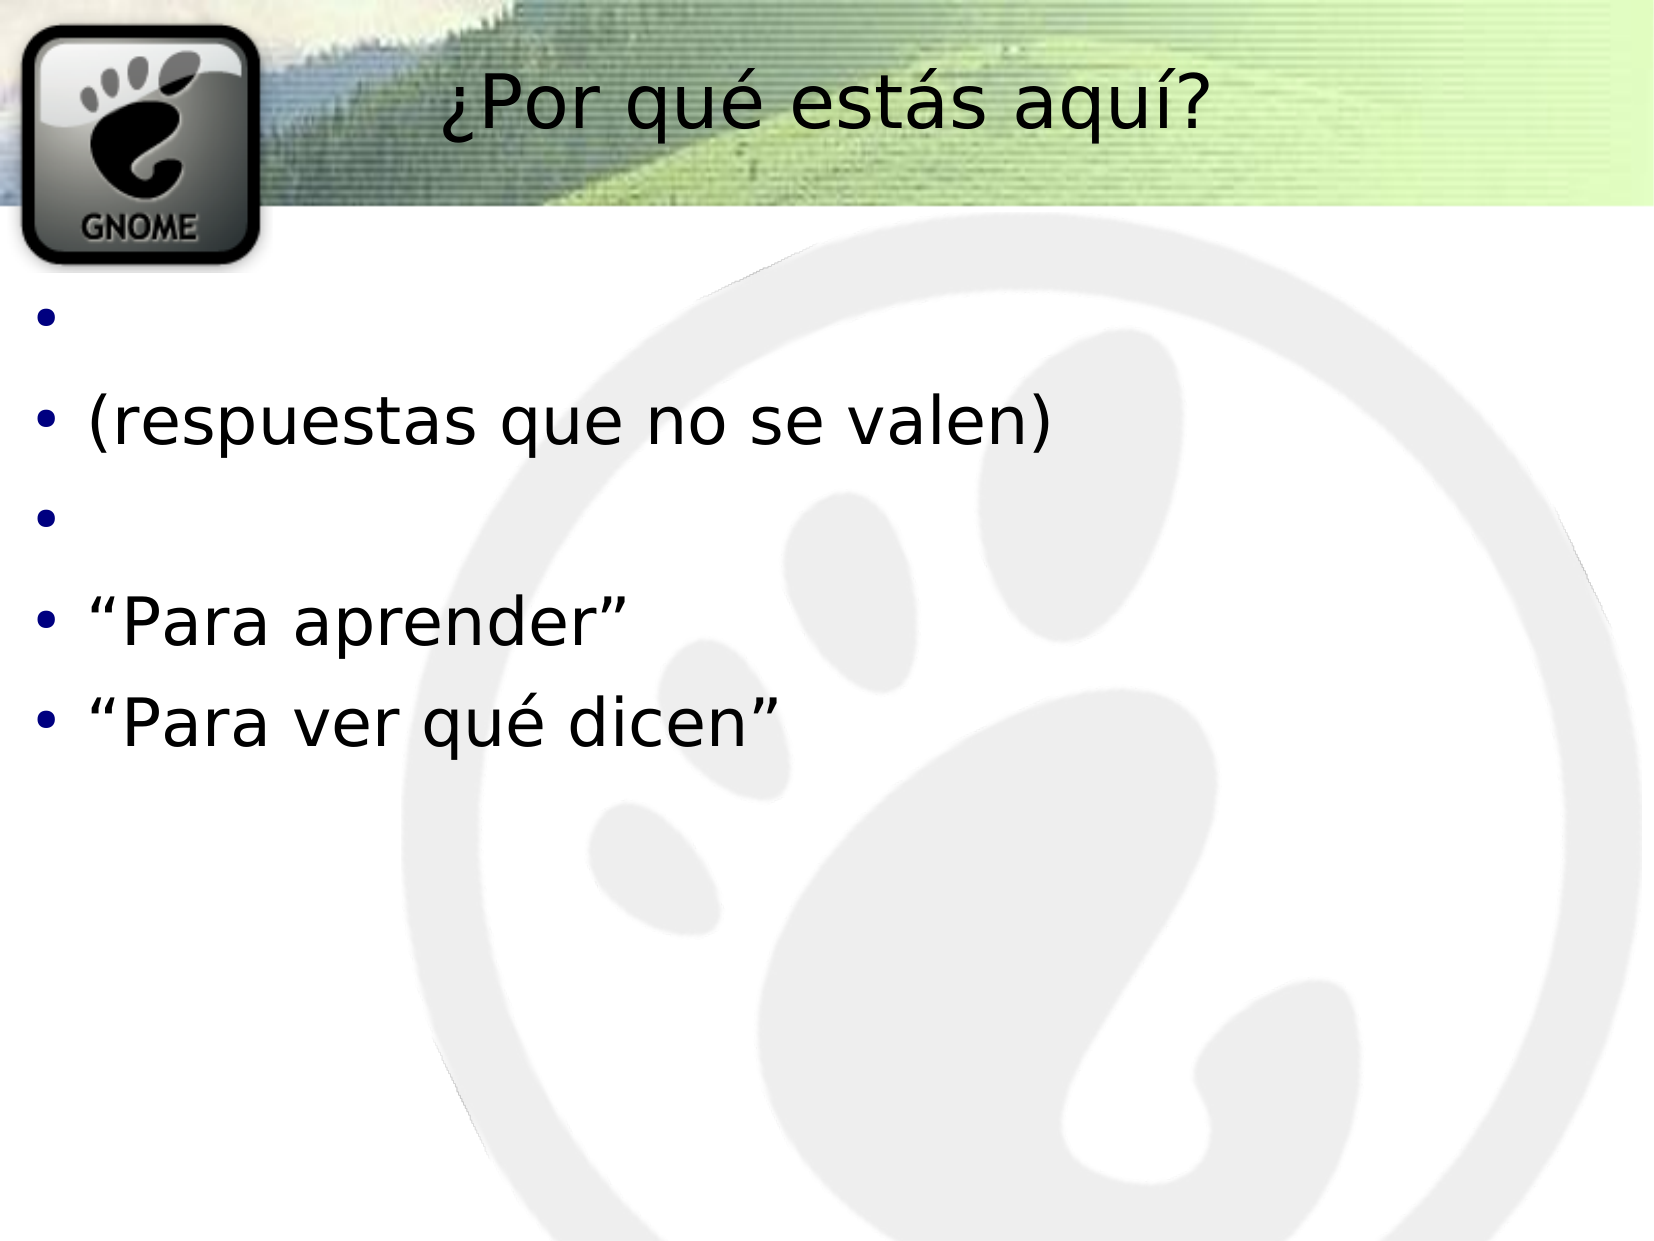

# ¿Por qué estás aquí?
(respuestas que no se valen)
“Para aprender”
“Para ver qué dicen”